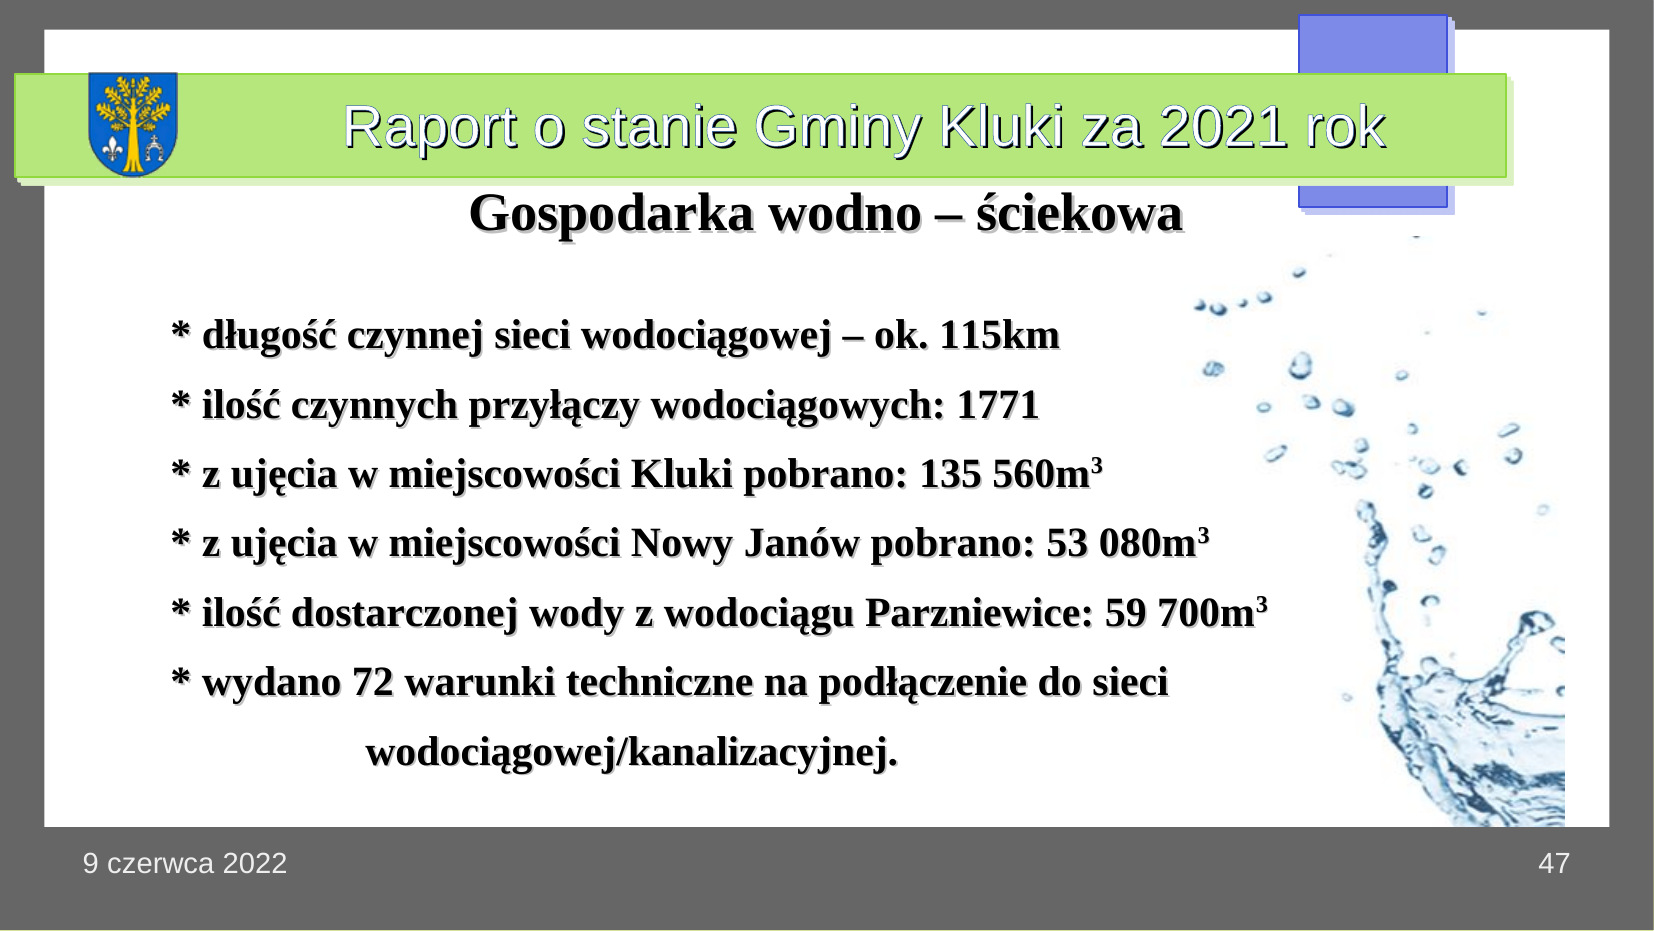

# Raport o stanie Gminy Kluki za 2021 rok
Gospodarka wodno – ściekowa
* długość czynnej sieci wodociągowej – ok. 115km
* ilość czynnych przyłączy wodociągowych: 1771
* z ujęcia w miejscowości Kluki pobrano: 135 560m3
* z ujęcia w miejscowości Nowy Janów pobrano: 53 080m3
* ilość dostarczonej wody z wodociągu Parzniewice: 59 700m3
* wydano 72 warunki techniczne na podłączenie do sieci wodociągowej/kanalizacyjnej.
9 czerwca 2022
47